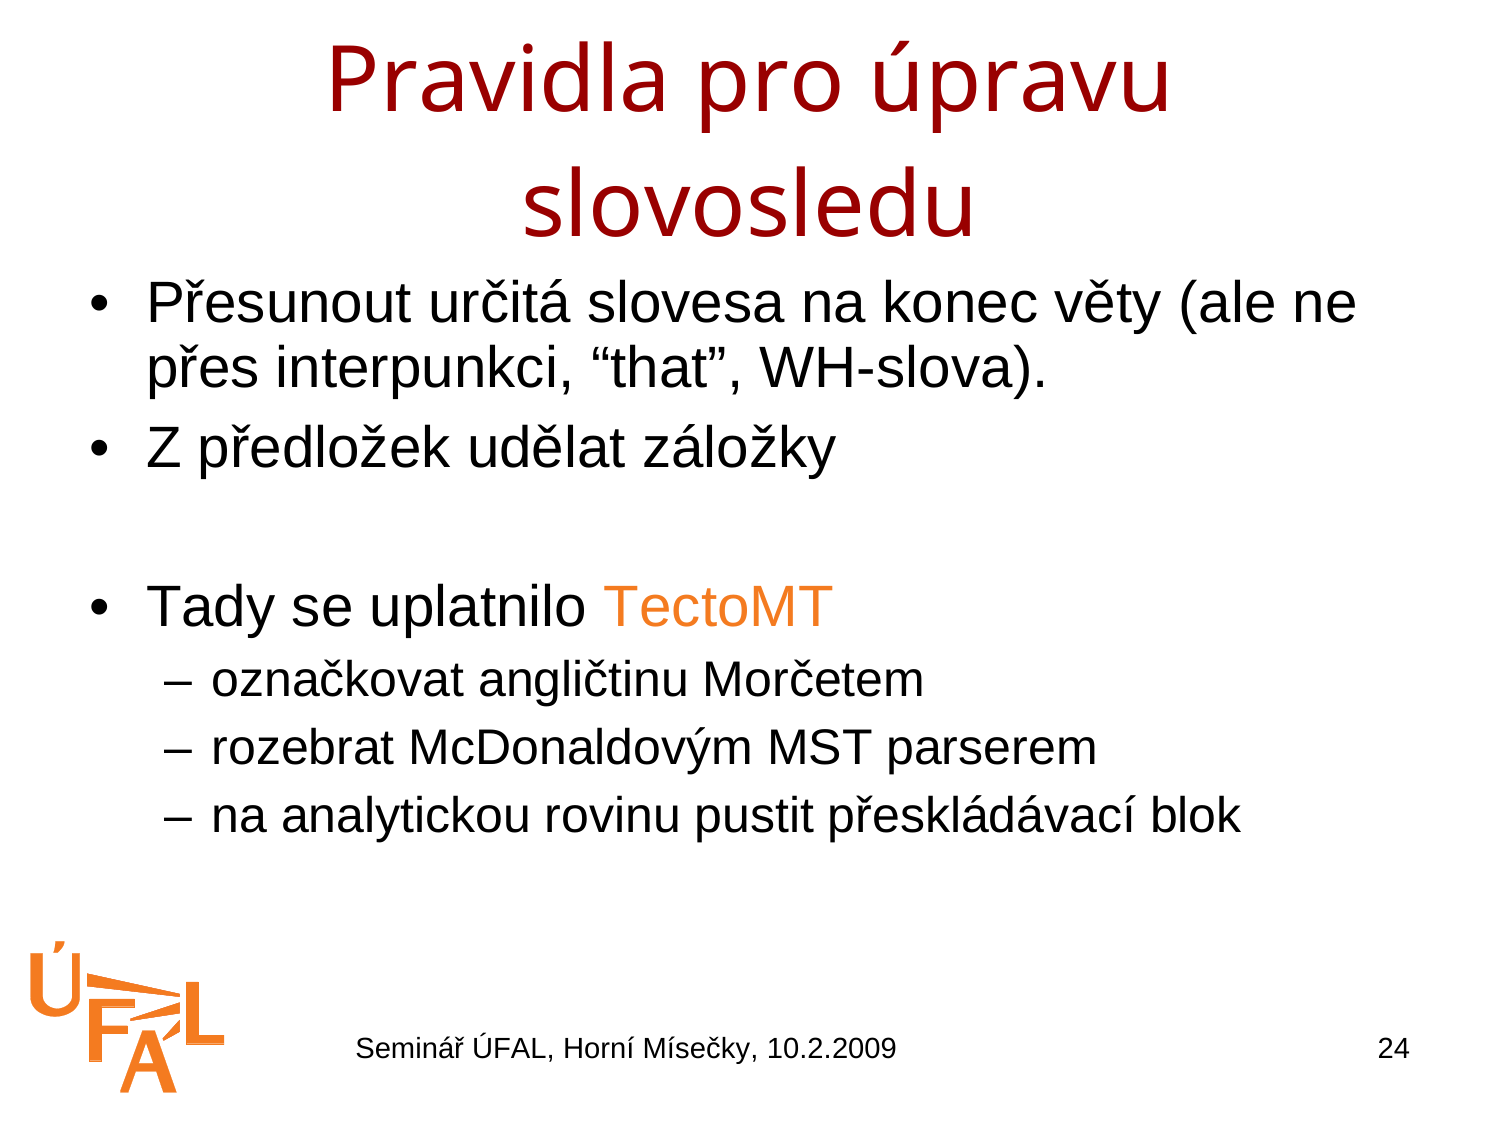

# Pravidla pro úpravu slovosledu
Přesunout určitá slovesa na konec věty (ale ne přes interpunkci, “that”, WH-slova).
Z předložek udělat záložky
Tady se uplatnilo TectoMT
označkovat angličtinu Morčetem
rozebrat McDonaldovým MST parserem
na analytickou rovinu pustit přeskládávací blok
Seminář ÚFAL, Horní Mísečky, 10.2.2009
24